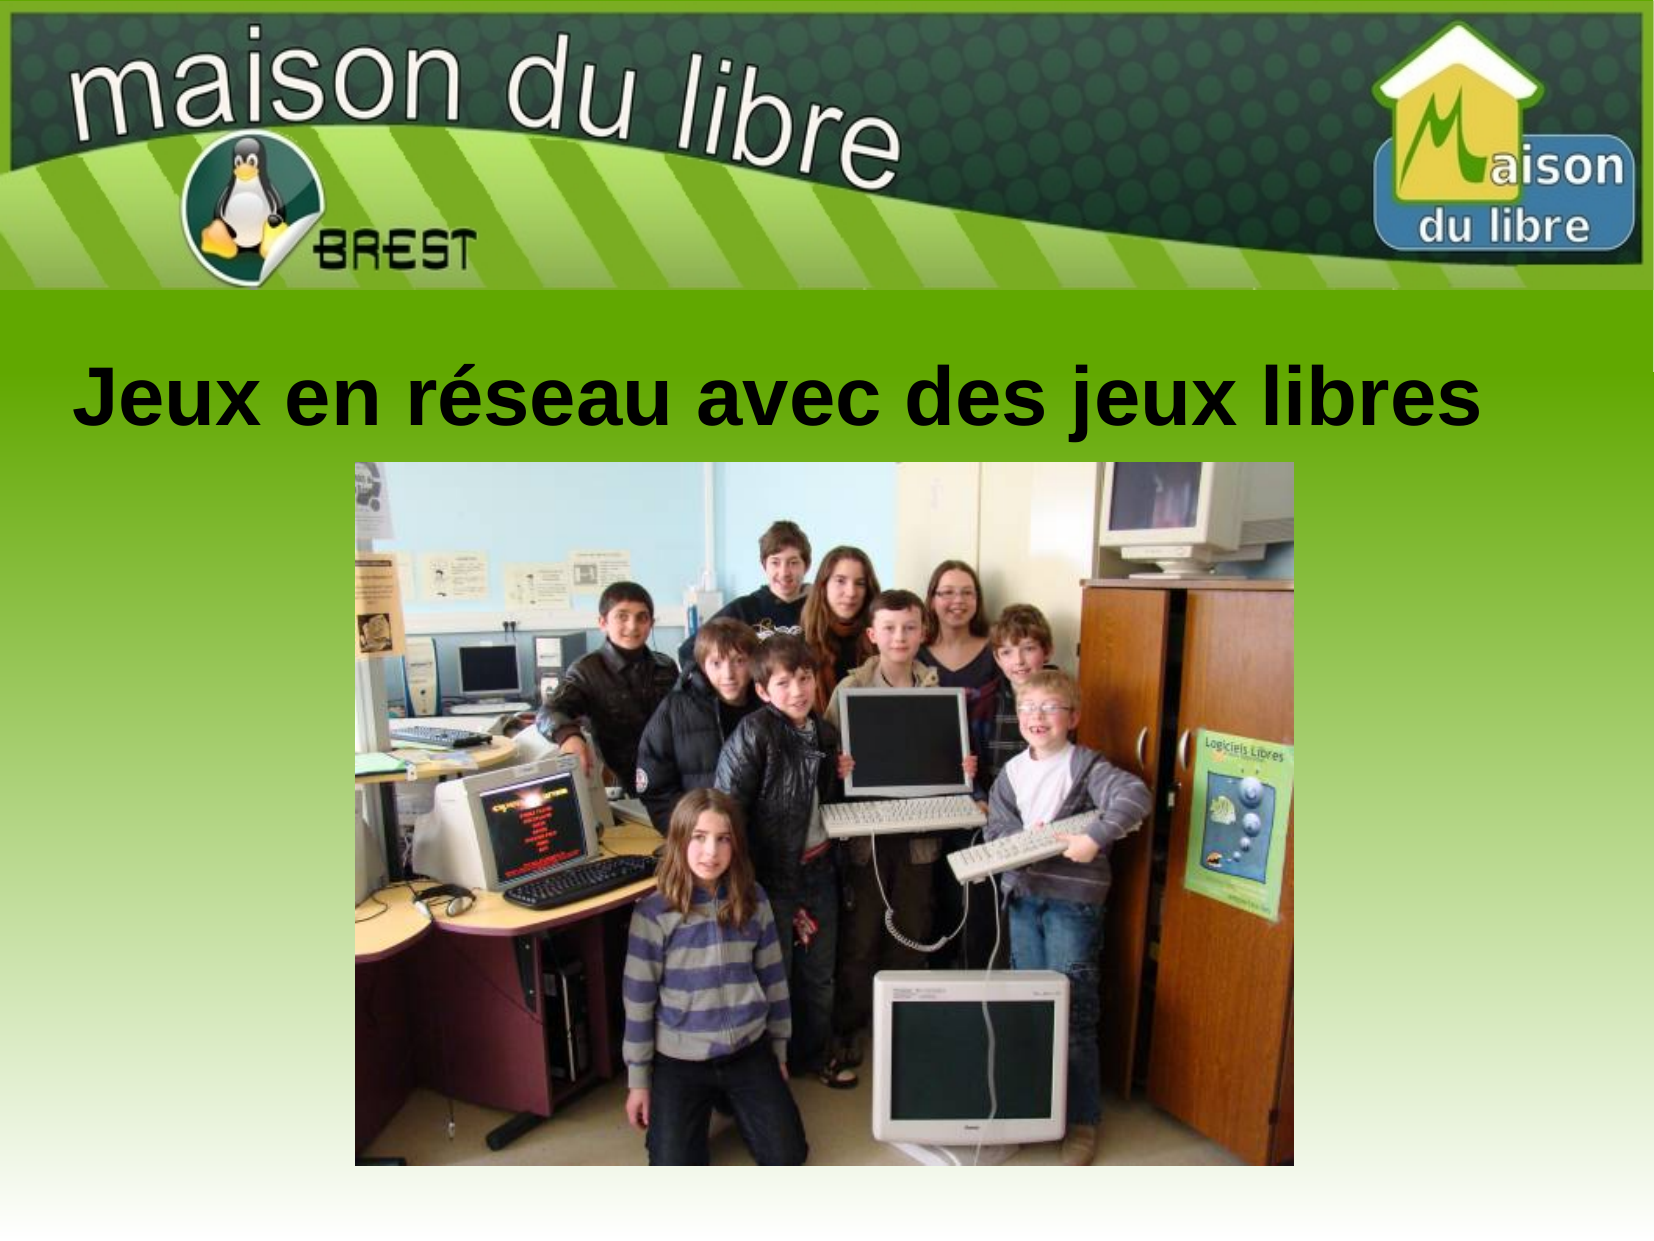

Jeux en réseau avec des jeux libres